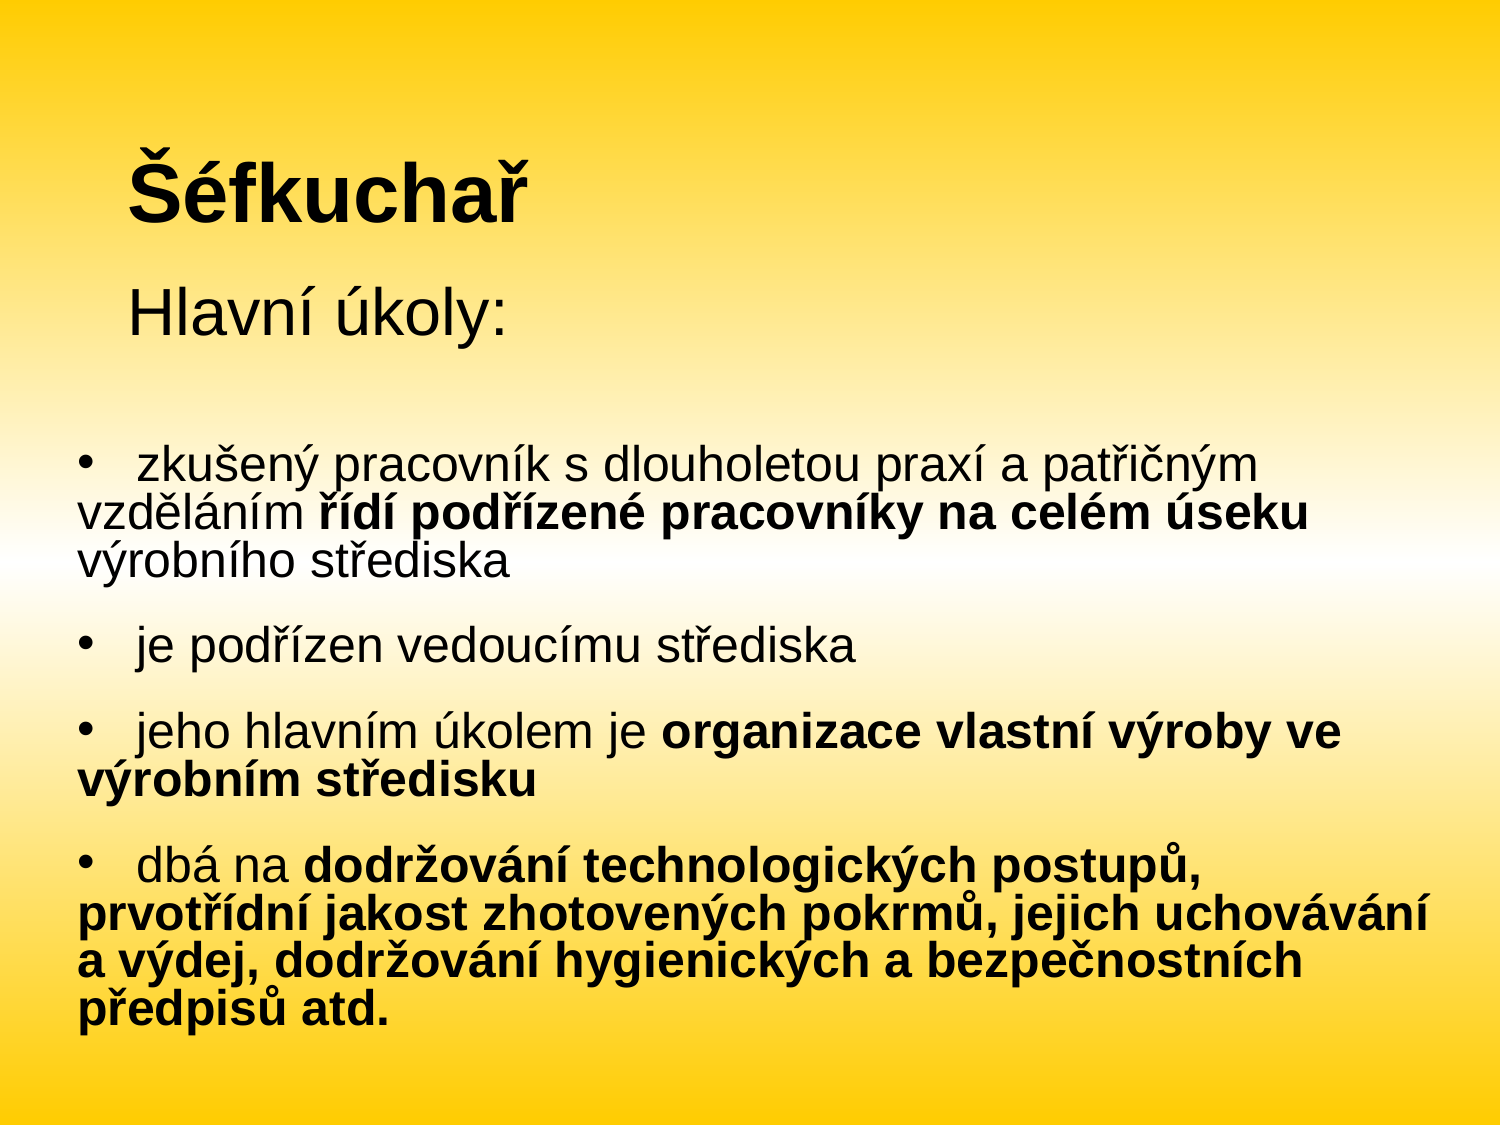

# Šéfkuchař Hlavní úkoly:
 zkušený pracovník s dlouholetou praxí a patřičným vzděláním řídí podřízené pracovníky na celém úseku výrobního střediska
 je podřízen vedoucímu střediska
 jeho hlavním úkolem je organizace vlastní výroby ve výrobním středisku
 dbá na dodržování technologických postupů, prvotřídní jakost zhotovených pokrmů, jejich uchovávání a výdej, dodržování hygienických a bezpečnostních předpisů atd.